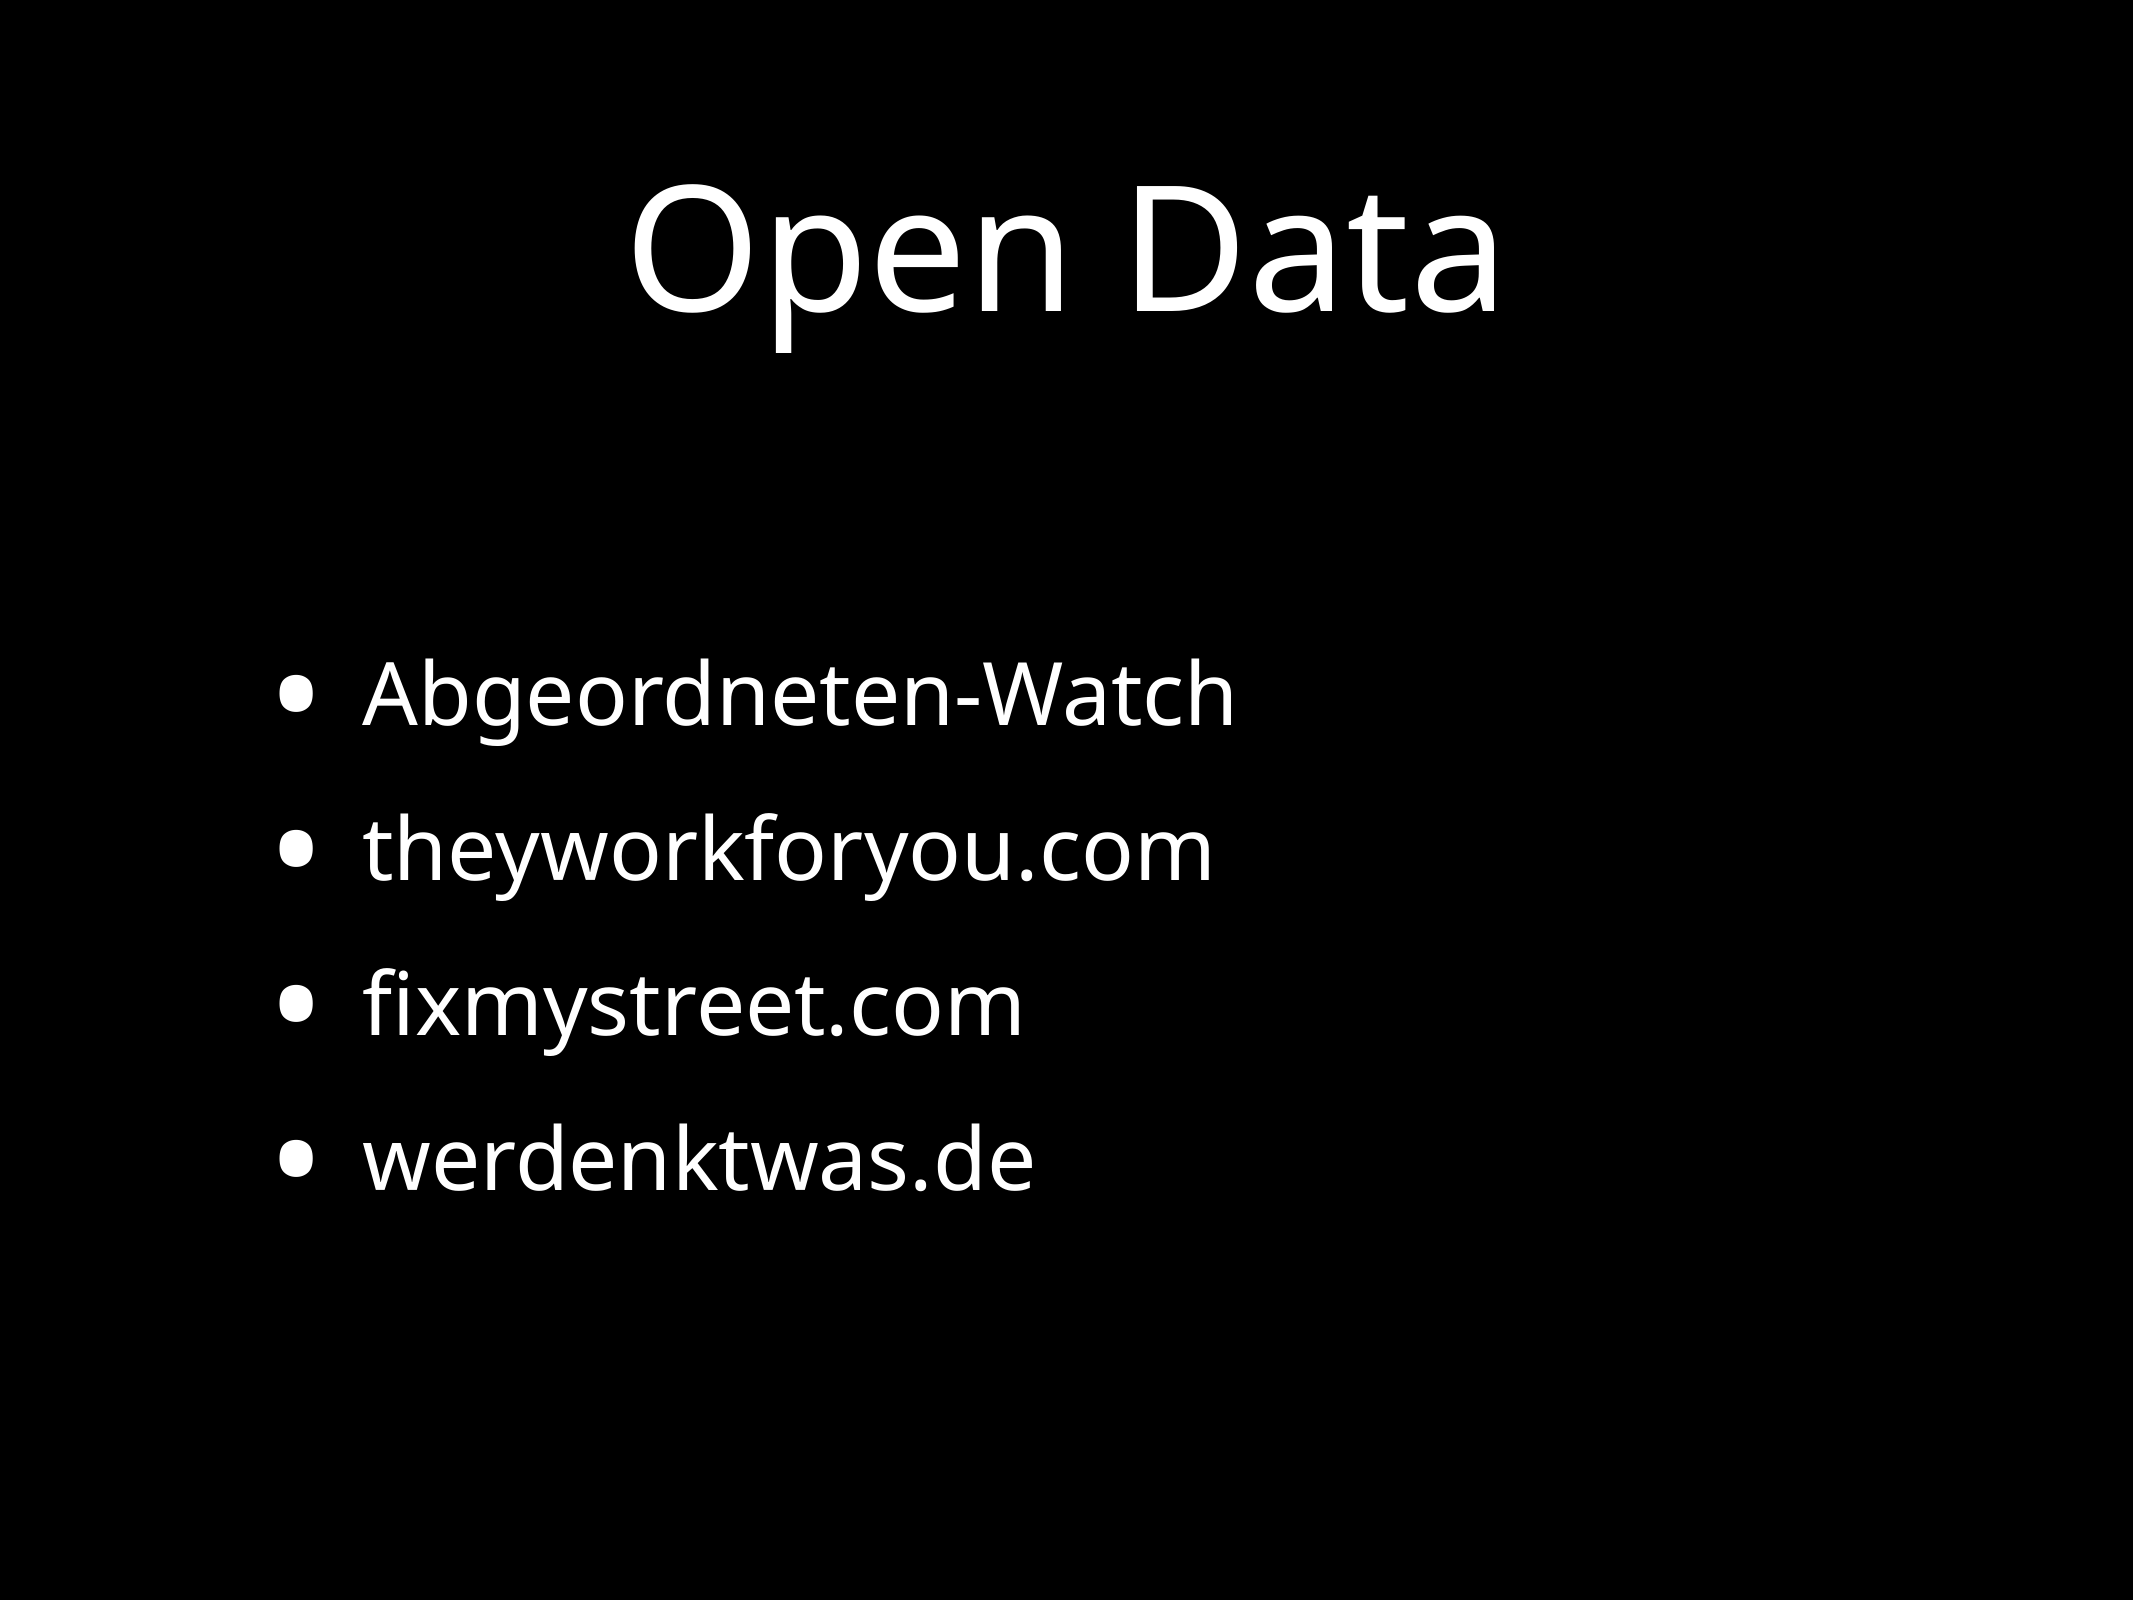

# Open Data
Abgeordneten-Watch
theyworkforyou.com
fixmystreet.com
werdenktwas.de